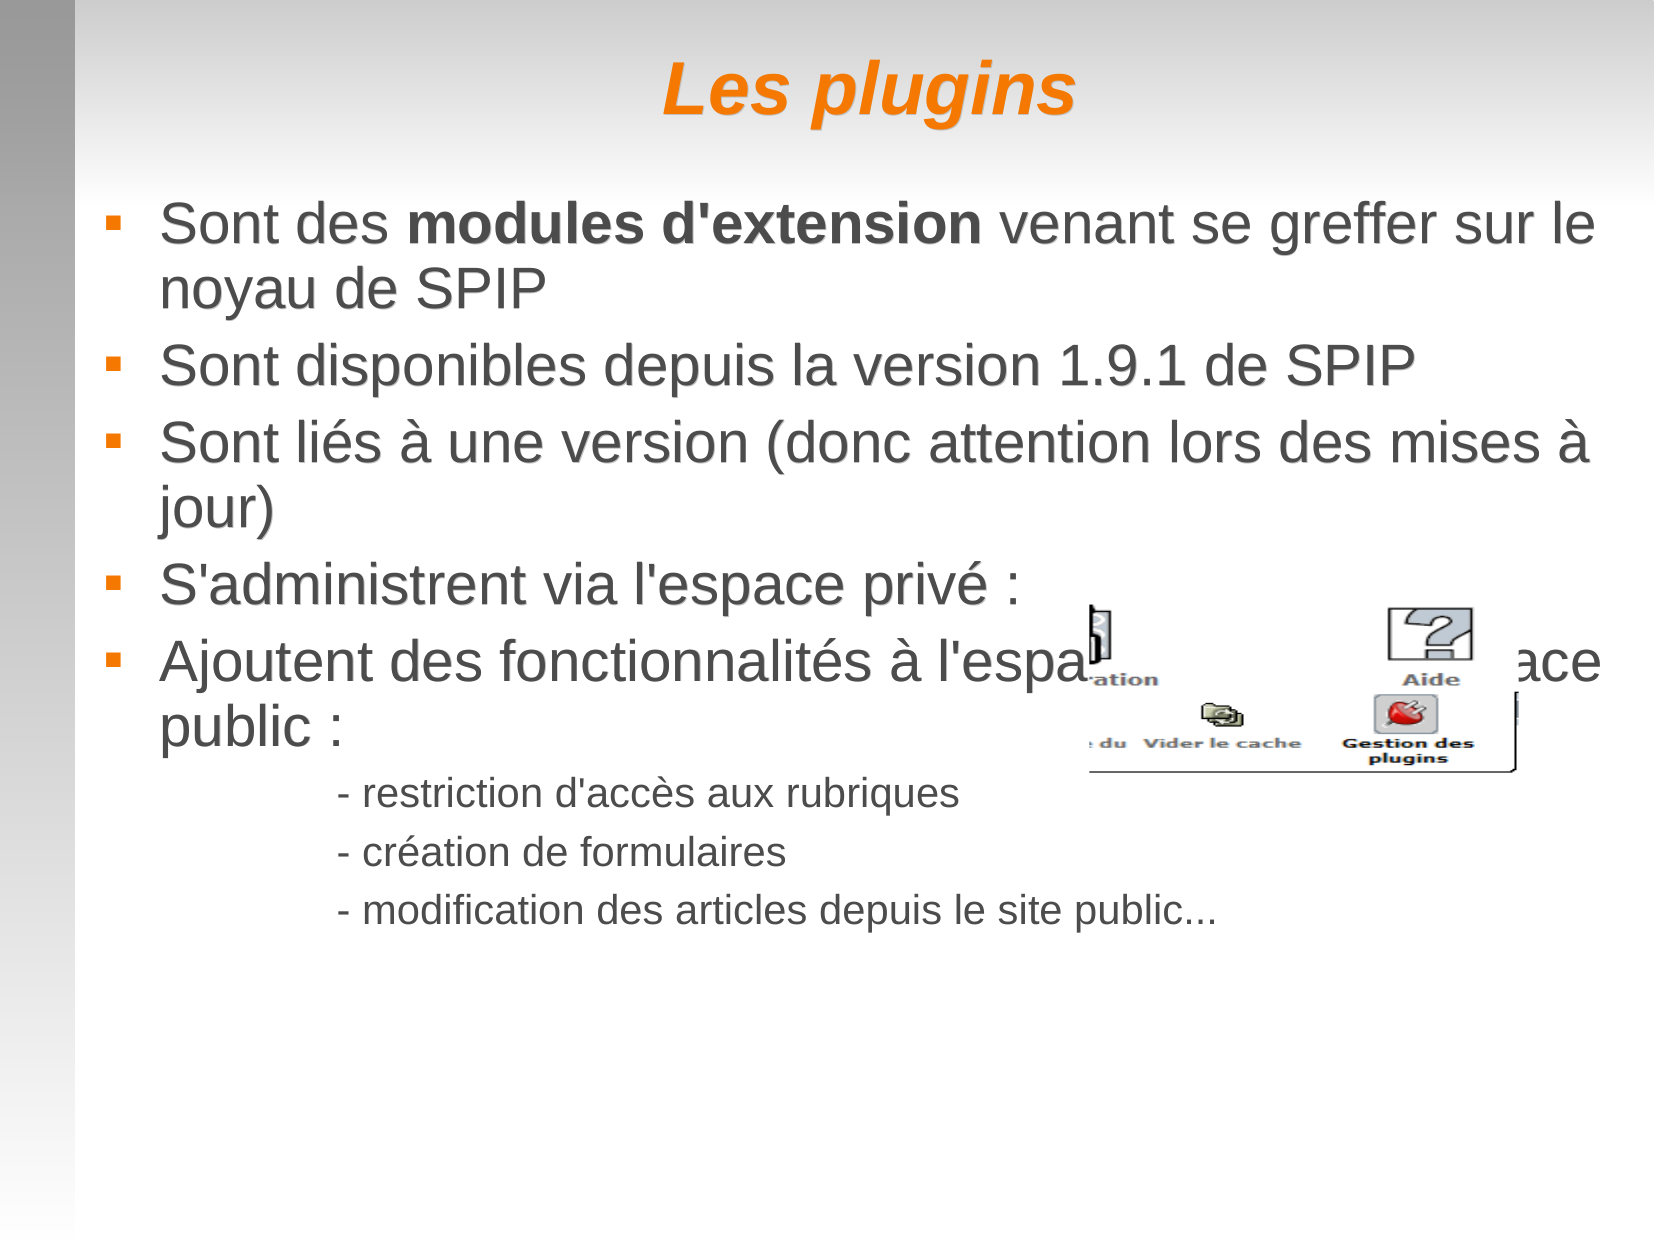

# Les plugins
Sont des modules d'extension venant se greffer sur le noyau de SPIP
Sont disponibles depuis la version 1.9.1 de SPIP
Sont liés à une version (donc attention lors des mises à jour)
S'administrent via l'espace privé :
Ajoutent des fonctionnalités à l'espace privé ou l'espace public :
- restriction d'accès aux rubriques
- création de formulaires
- modification des articles depuis le site public...